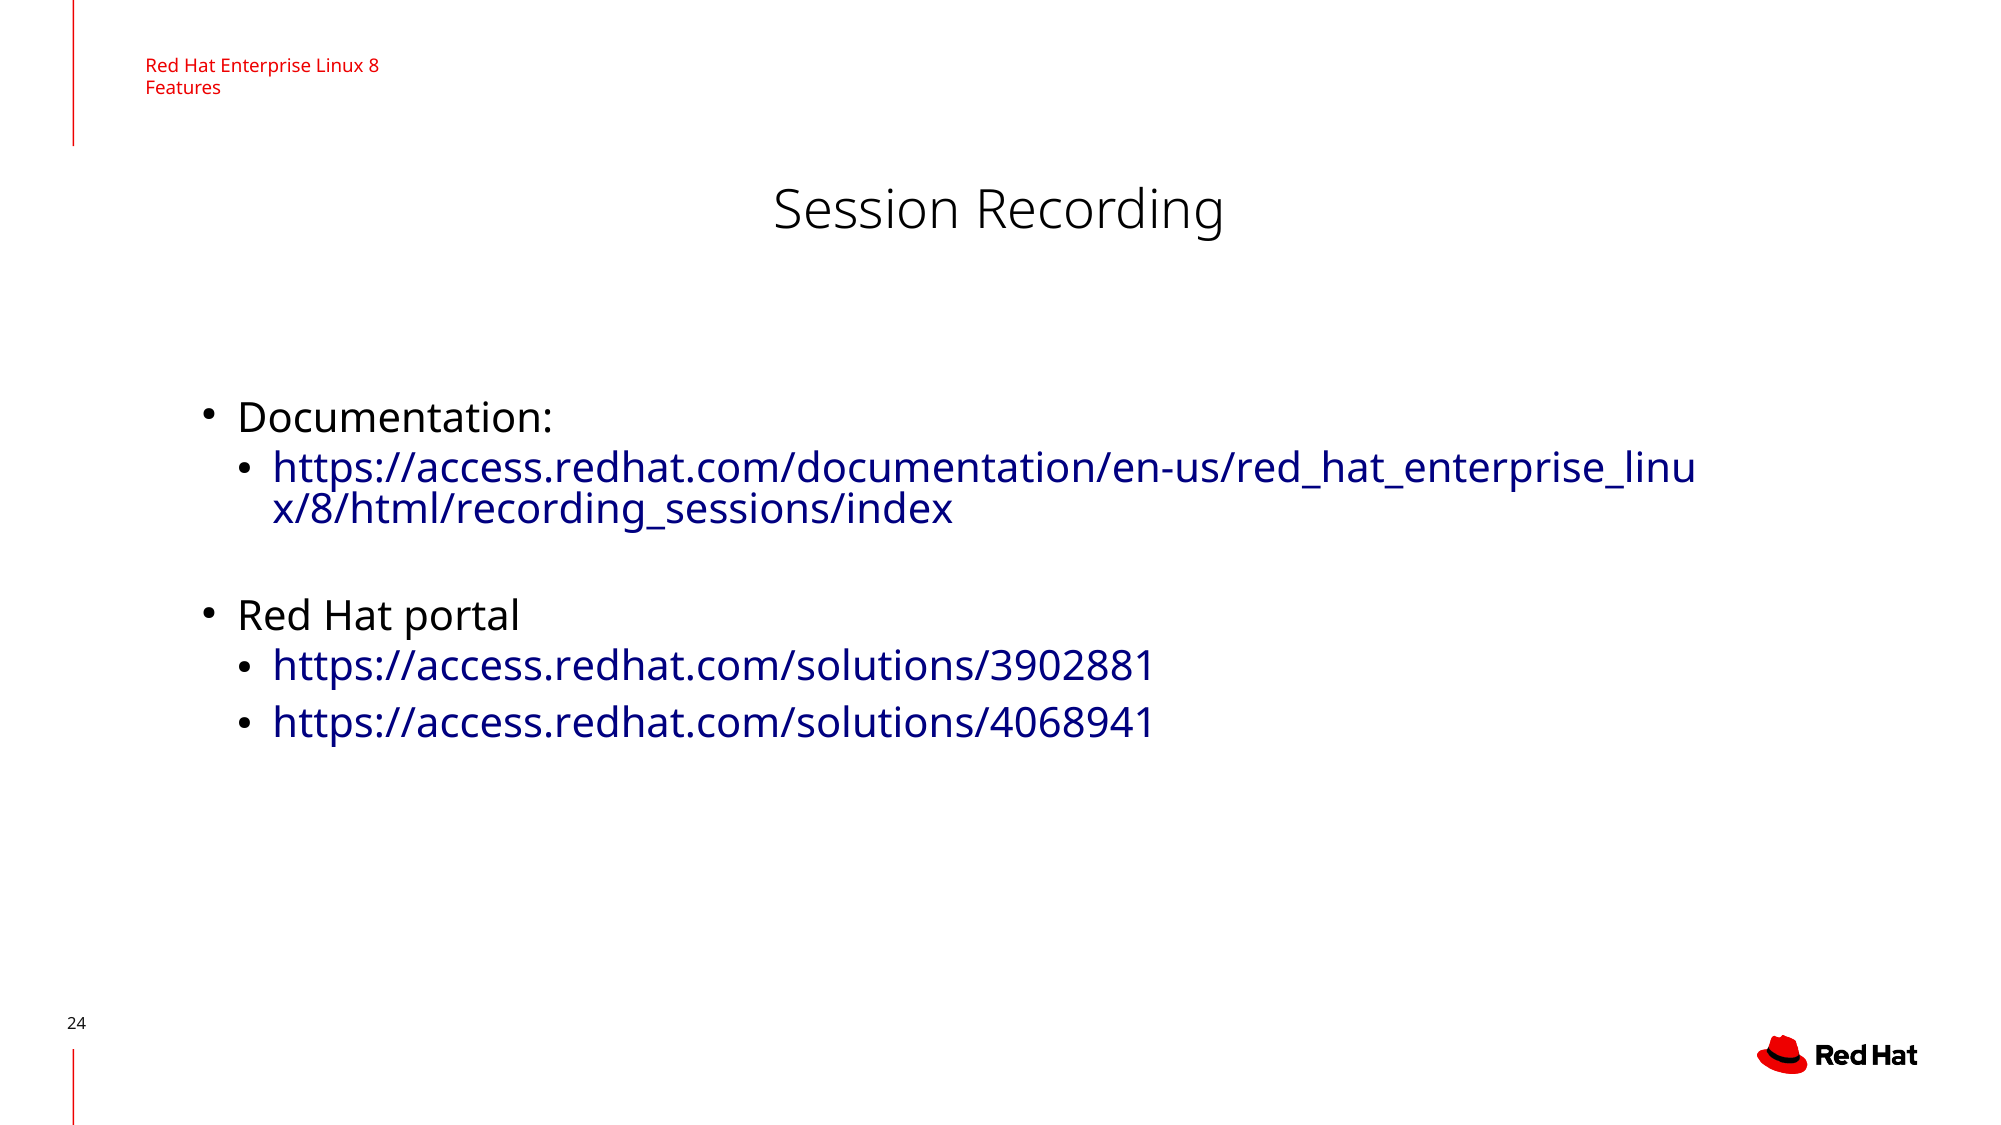

Red Hat Enterprise Linux 8
Features
# Session Recording
Documentation:
https://access.redhat.com/documentation/en-us/red_hat_enterprise_linux/8/html/recording_sessions/index
Red Hat portal
https://access.redhat.com/solutions/3902881
https://access.redhat.com/solutions/4068941
24